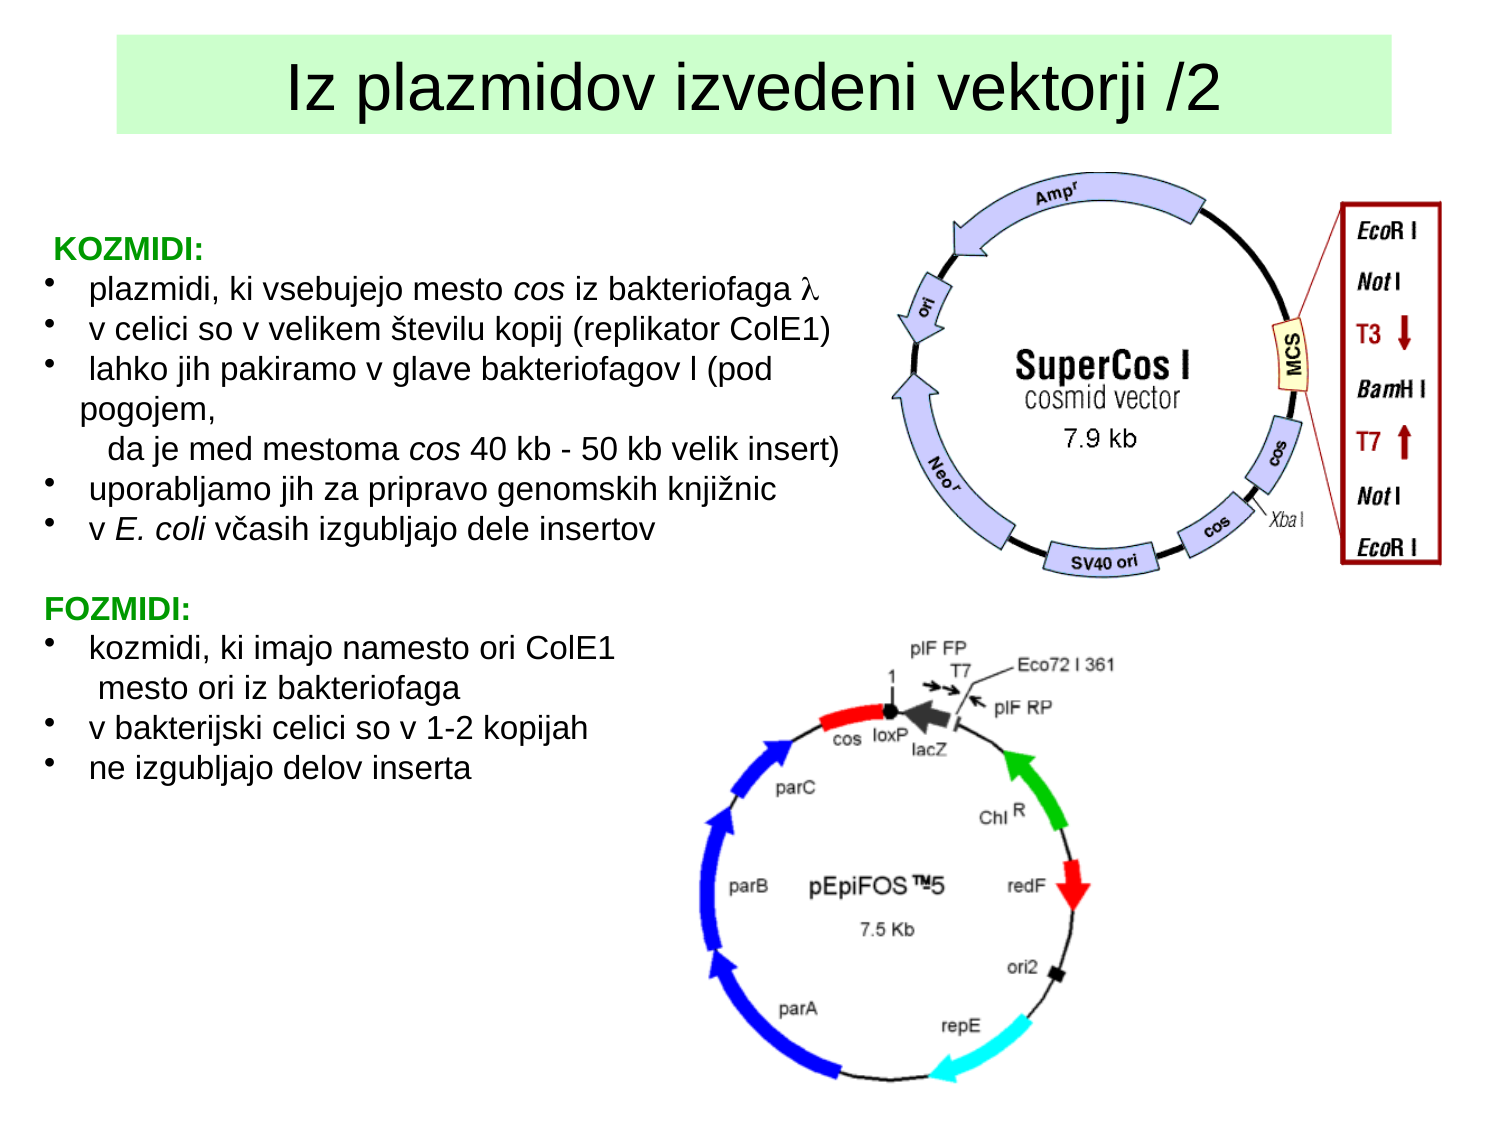

# Iz plazmidov izvedeni vektorji /2
 KOZMIDI:
 plazmidi, ki vsebujejo mesto cos iz bakteriofaga l
 v celici so v velikem številu kopij (replikator ColE1)
 lahko jih pakiramo v glave bakteriofagov l (pod pogojem,
 da je med mestoma cos 40 kb - 50 kb velik insert)
 uporabljamo jih za pripravo genomskih knjižnic
 v E. coli včasih izgubljajo dele insertov
FOZMIDI:
 kozmidi, ki imajo namesto ori ColE1
 mesto ori iz bakteriofaga
 v bakterijski celici so v 1-2 kopijah
 ne izgubljajo delov inserta